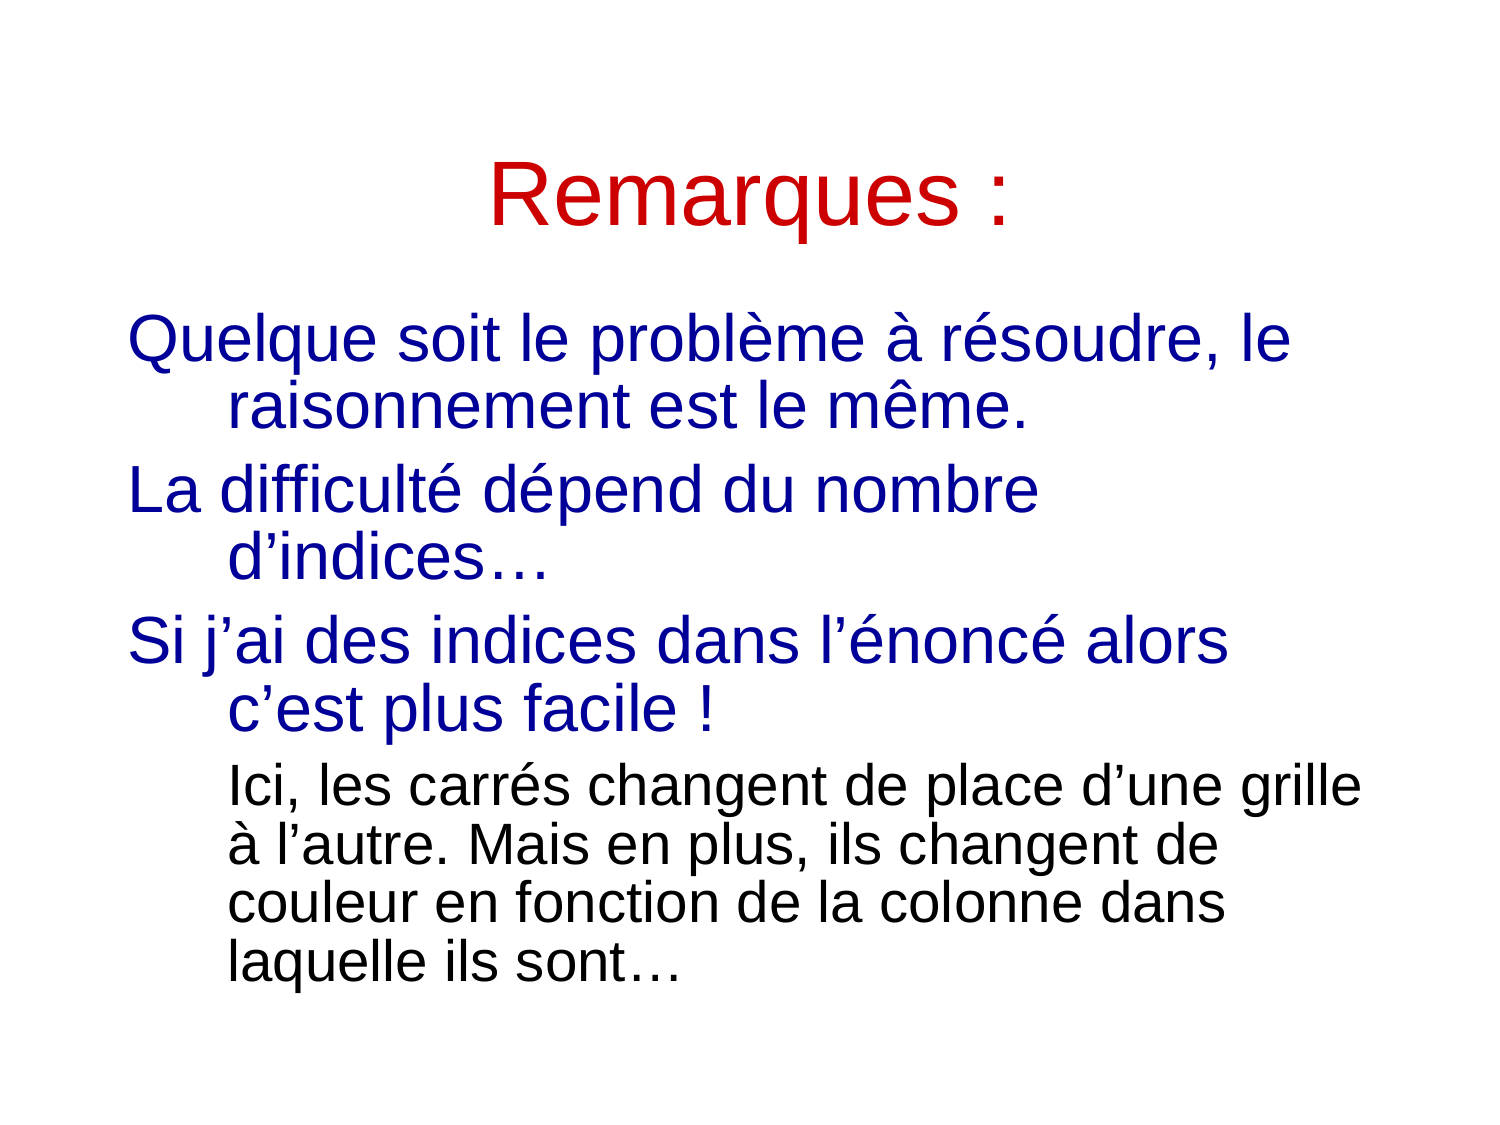

# Remarques :
Quelque soit le problème à résoudre, le raisonnement est le même.
La difficulté dépend du nombre d’indices…
Si j’ai des indices dans l’énoncé alors c’est plus facile !
	Ici, les carrés changent de place d’une grille à l’autre. Mais en plus, ils changent de couleur en fonction de la colonne dans laquelle ils sont…